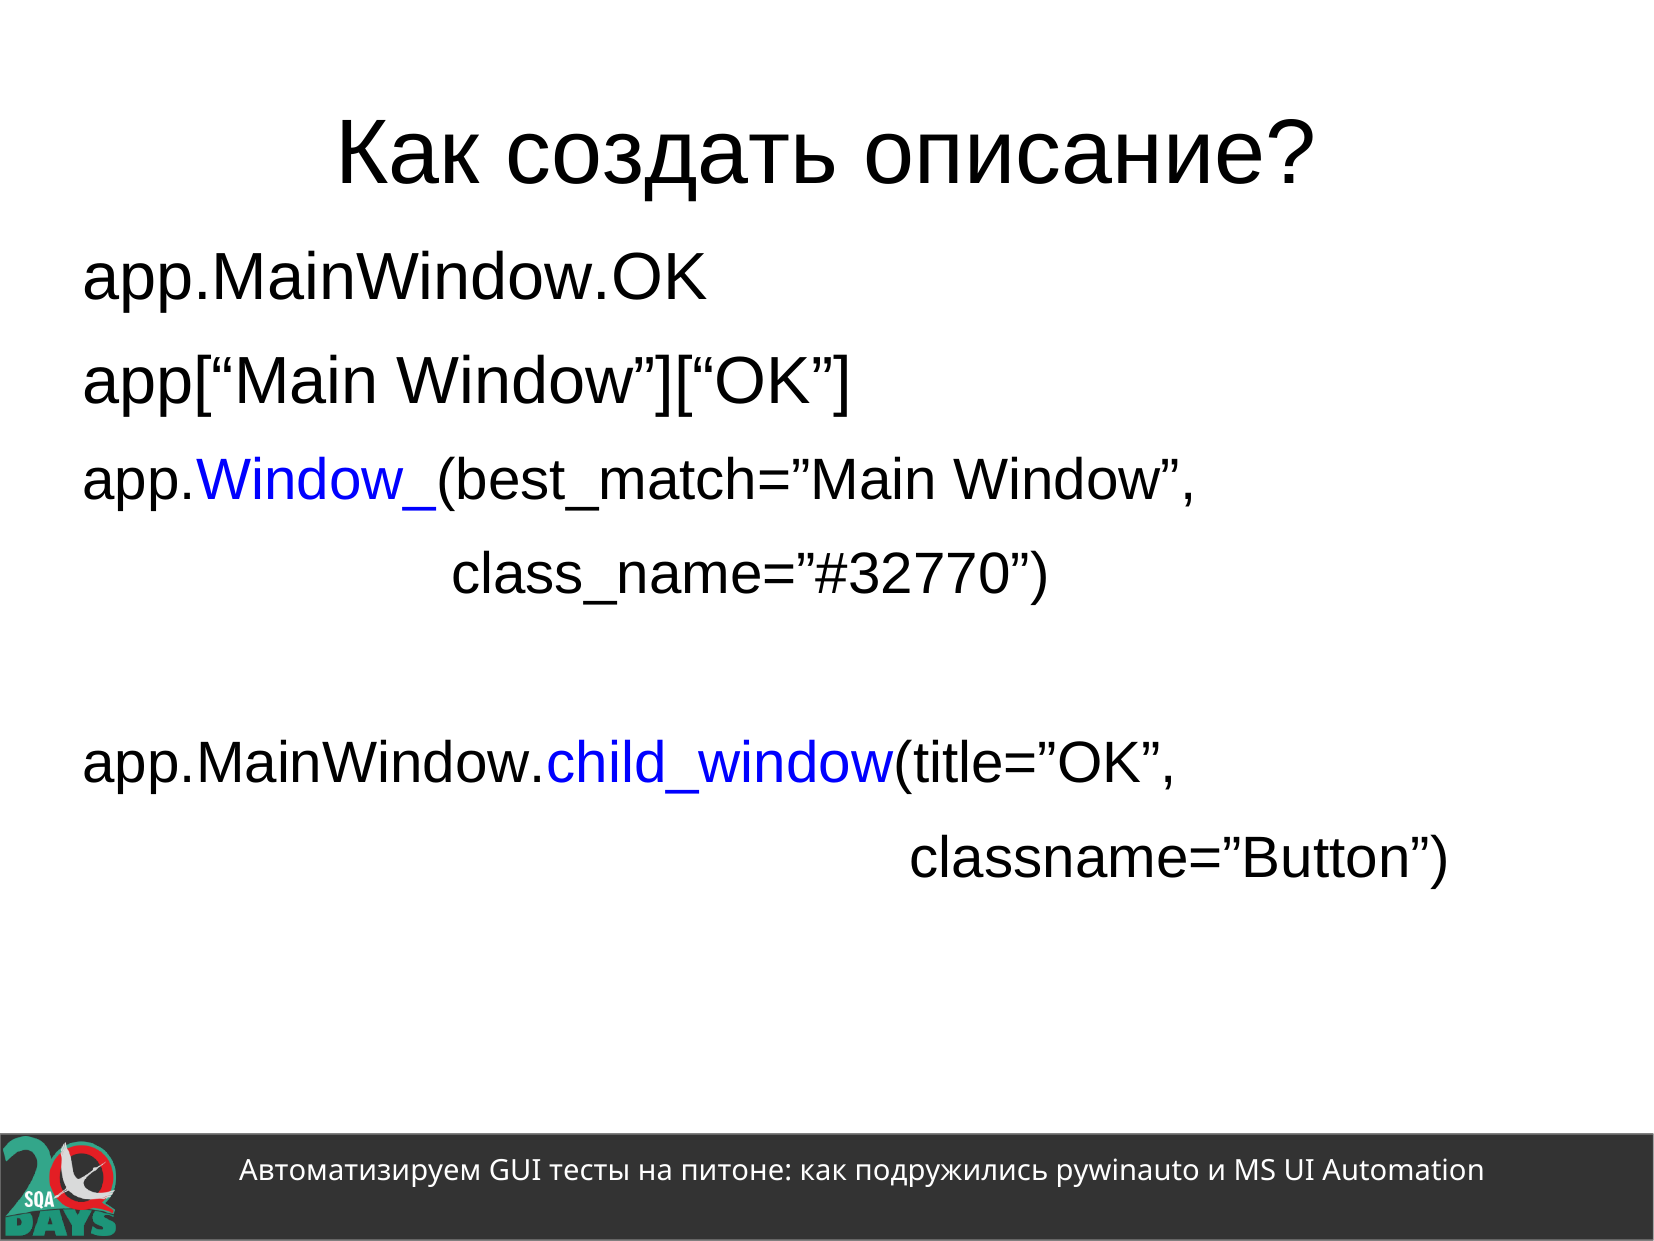

# Как создать описание?
app.MainWindow.OK
app[“Main Window”][“OK”]
app.Window_(best_match=”Main Window”,
					class_name=”#32770”)
app.MainWindow.child_window(title=”OK”,
											 classname=”Button”)
Автоматизируем GUI тесты на питоне: как подружились pywinauto и MS UI Automation